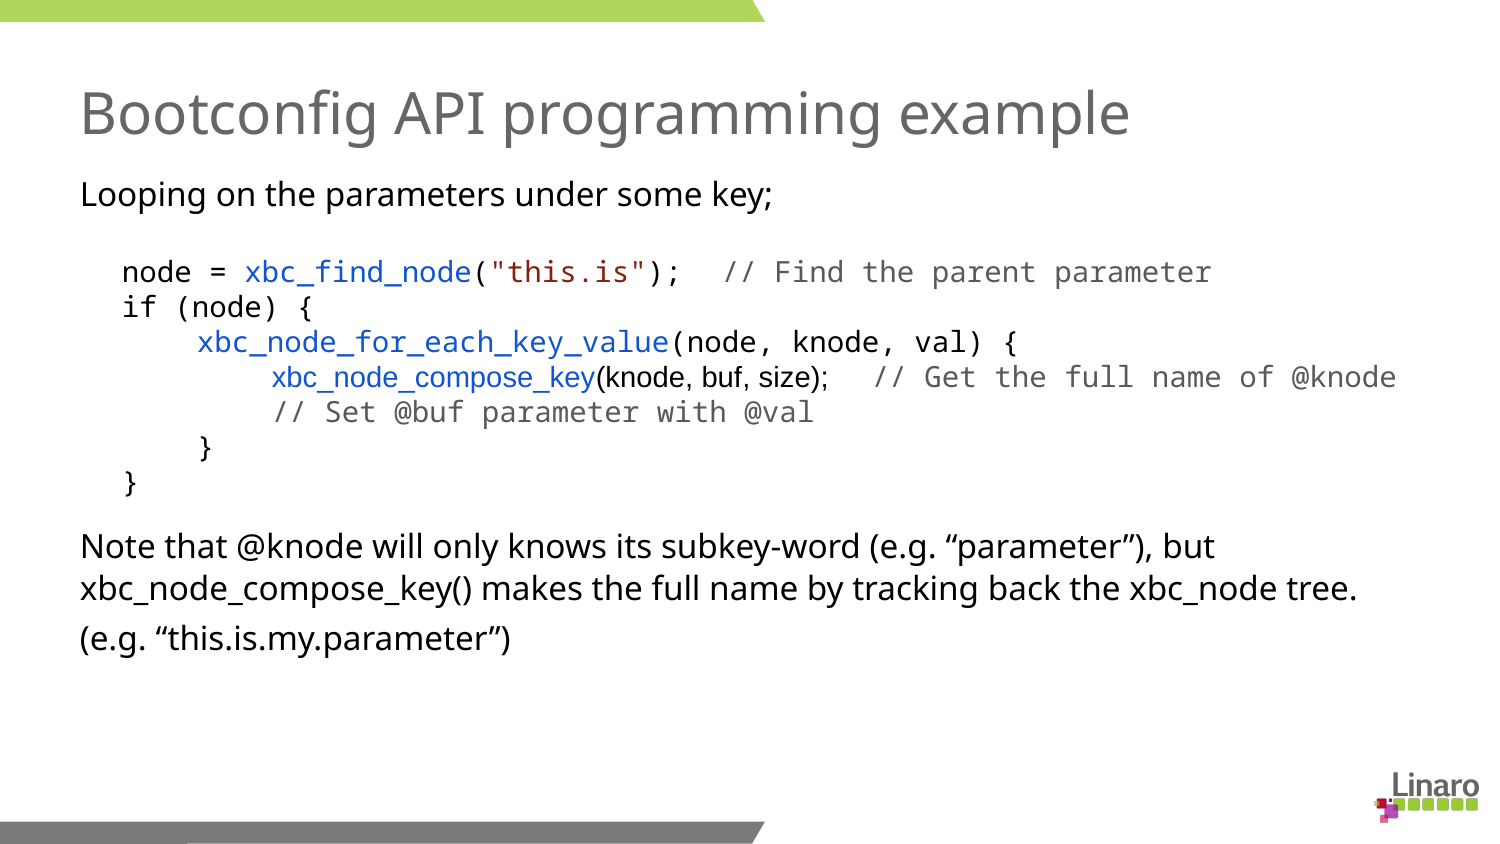

# Bootconfig API programming example
Looping on the parameters under some key;
Note that @knode will only knows its subkey-word (e.g. “parameter”), but xbc_node_compose_key() makes the full name by tracking back the xbc_node tree.
(e.g. “this.is.my.parameter”)
node = xbc_find_node("this.is");	// Find the parent parameter
if (node) {
	xbc_node_for_each_key_value(node, knode, val) {
		xbc_node_compose_key(knode, buf, size);	// Get the full name of @knode
		// Set @buf parameter with @val
}
}